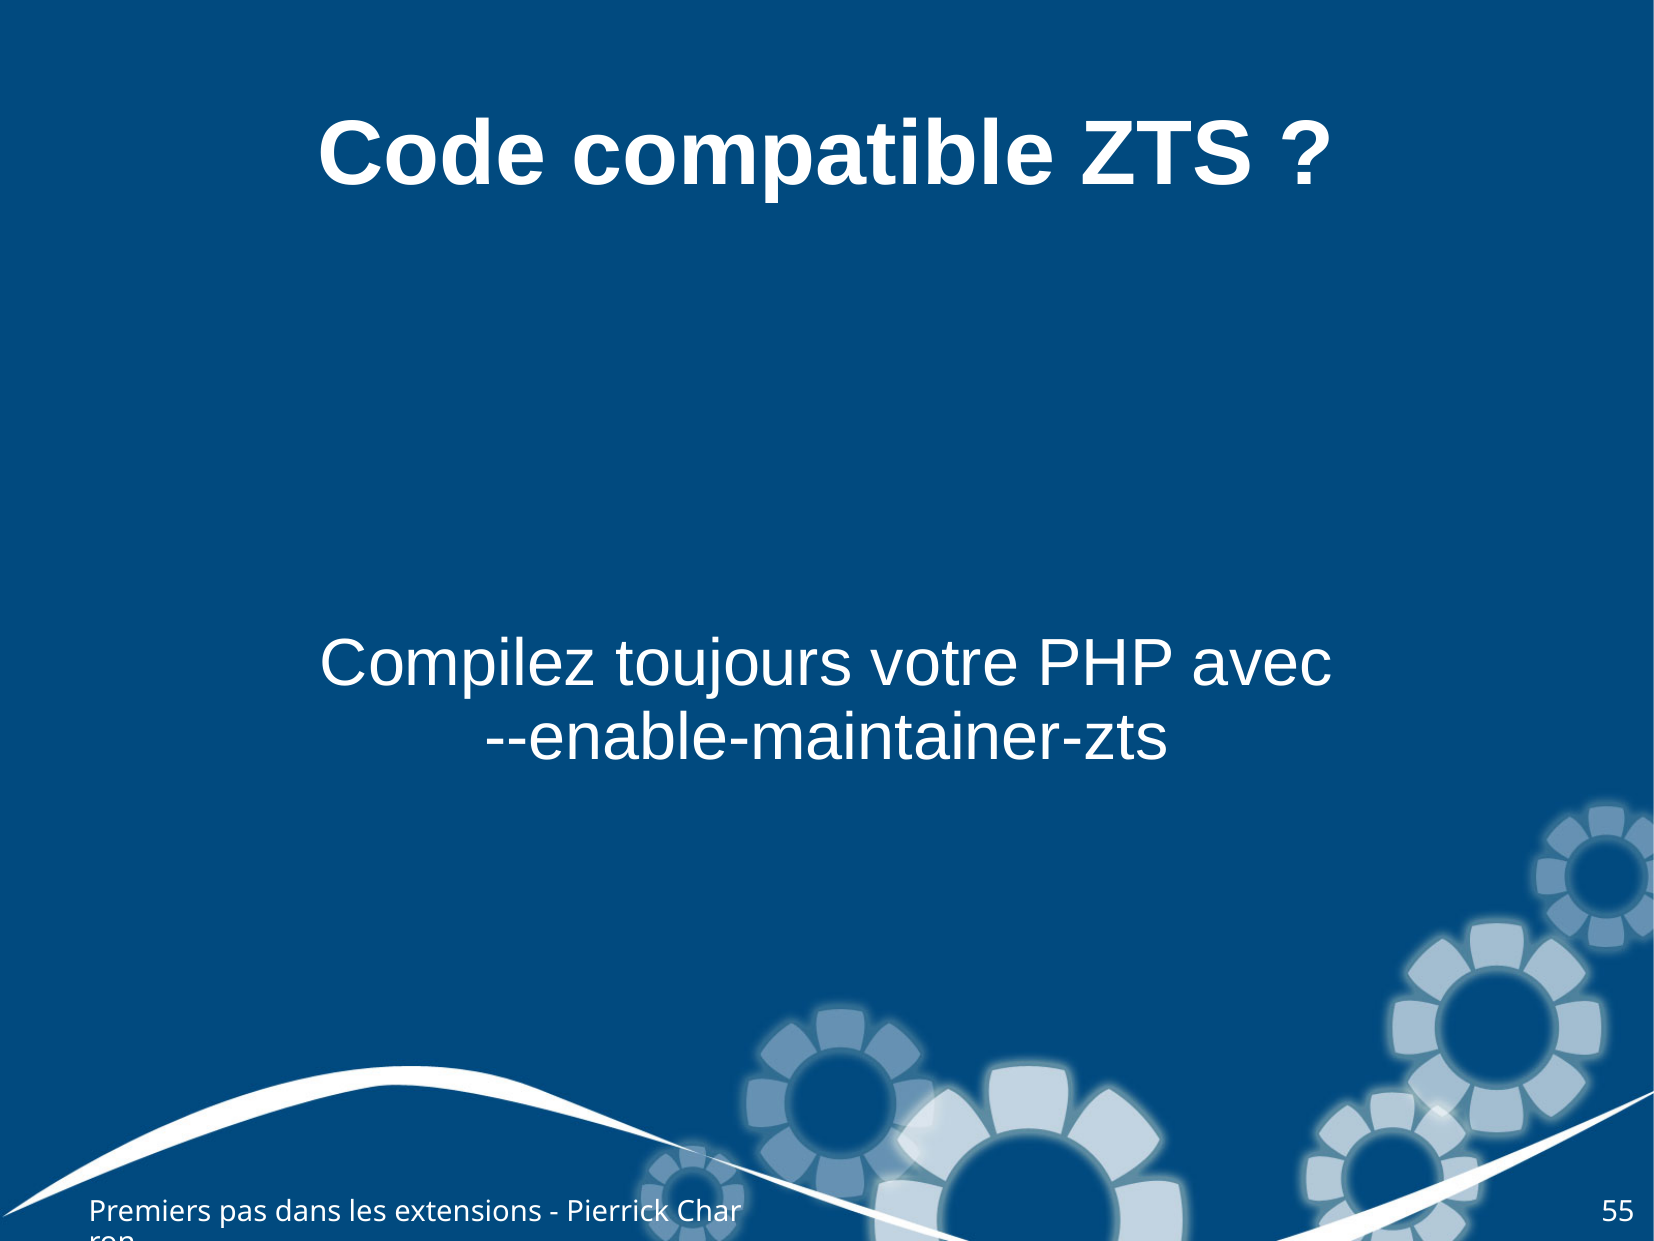

# Code compatible ZTS ?
Compilez toujours votre PHP avec
--enable-maintainer-zts
Premiers pas dans les extensions - Pierrick Charron
55